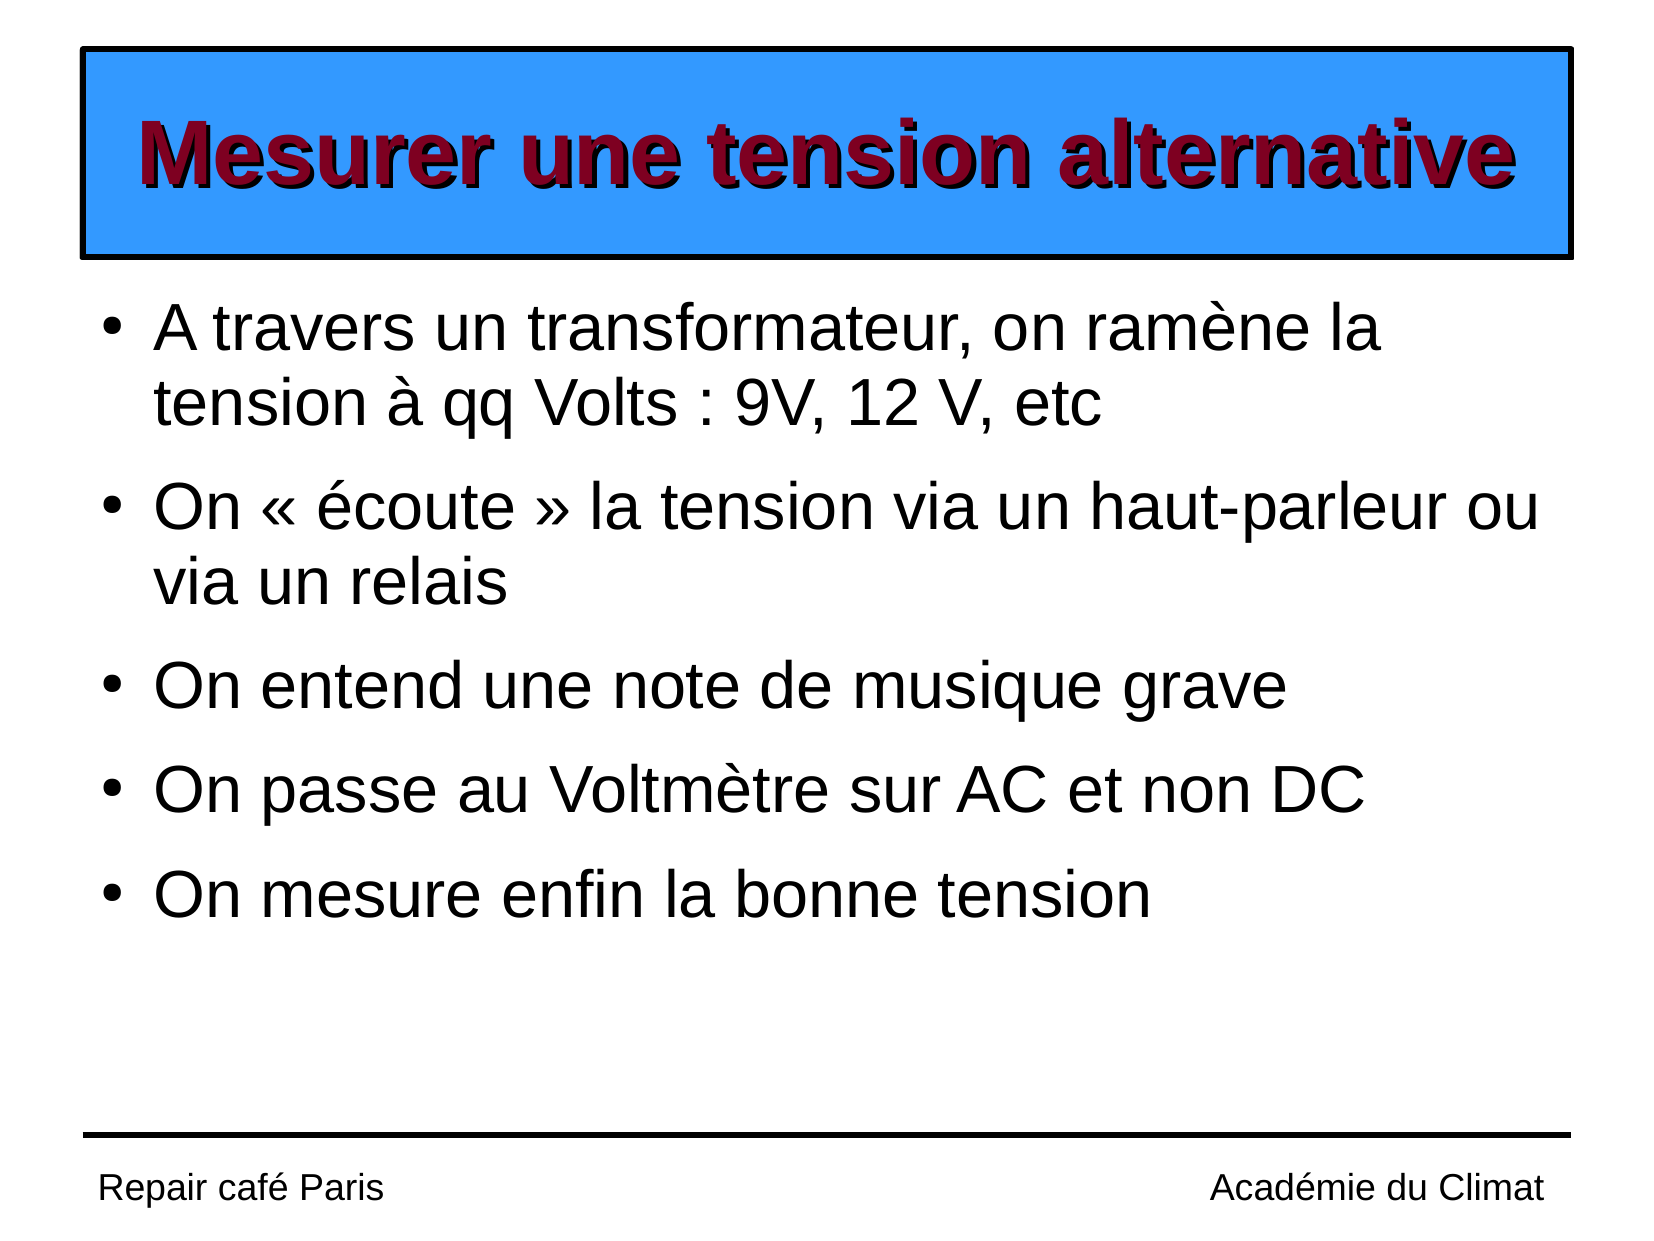

# Mesurer une tension alternative
A travers un transformateur, on ramène la tension à qq Volts : 9V, 12 V, etc
On « écoute » la tension via un haut-parleur ou via un relais
On entend une note de musique grave
On passe au Voltmètre sur AC et non DC
On mesure enfin la bonne tension
Repair café Paris	Académie du Climat